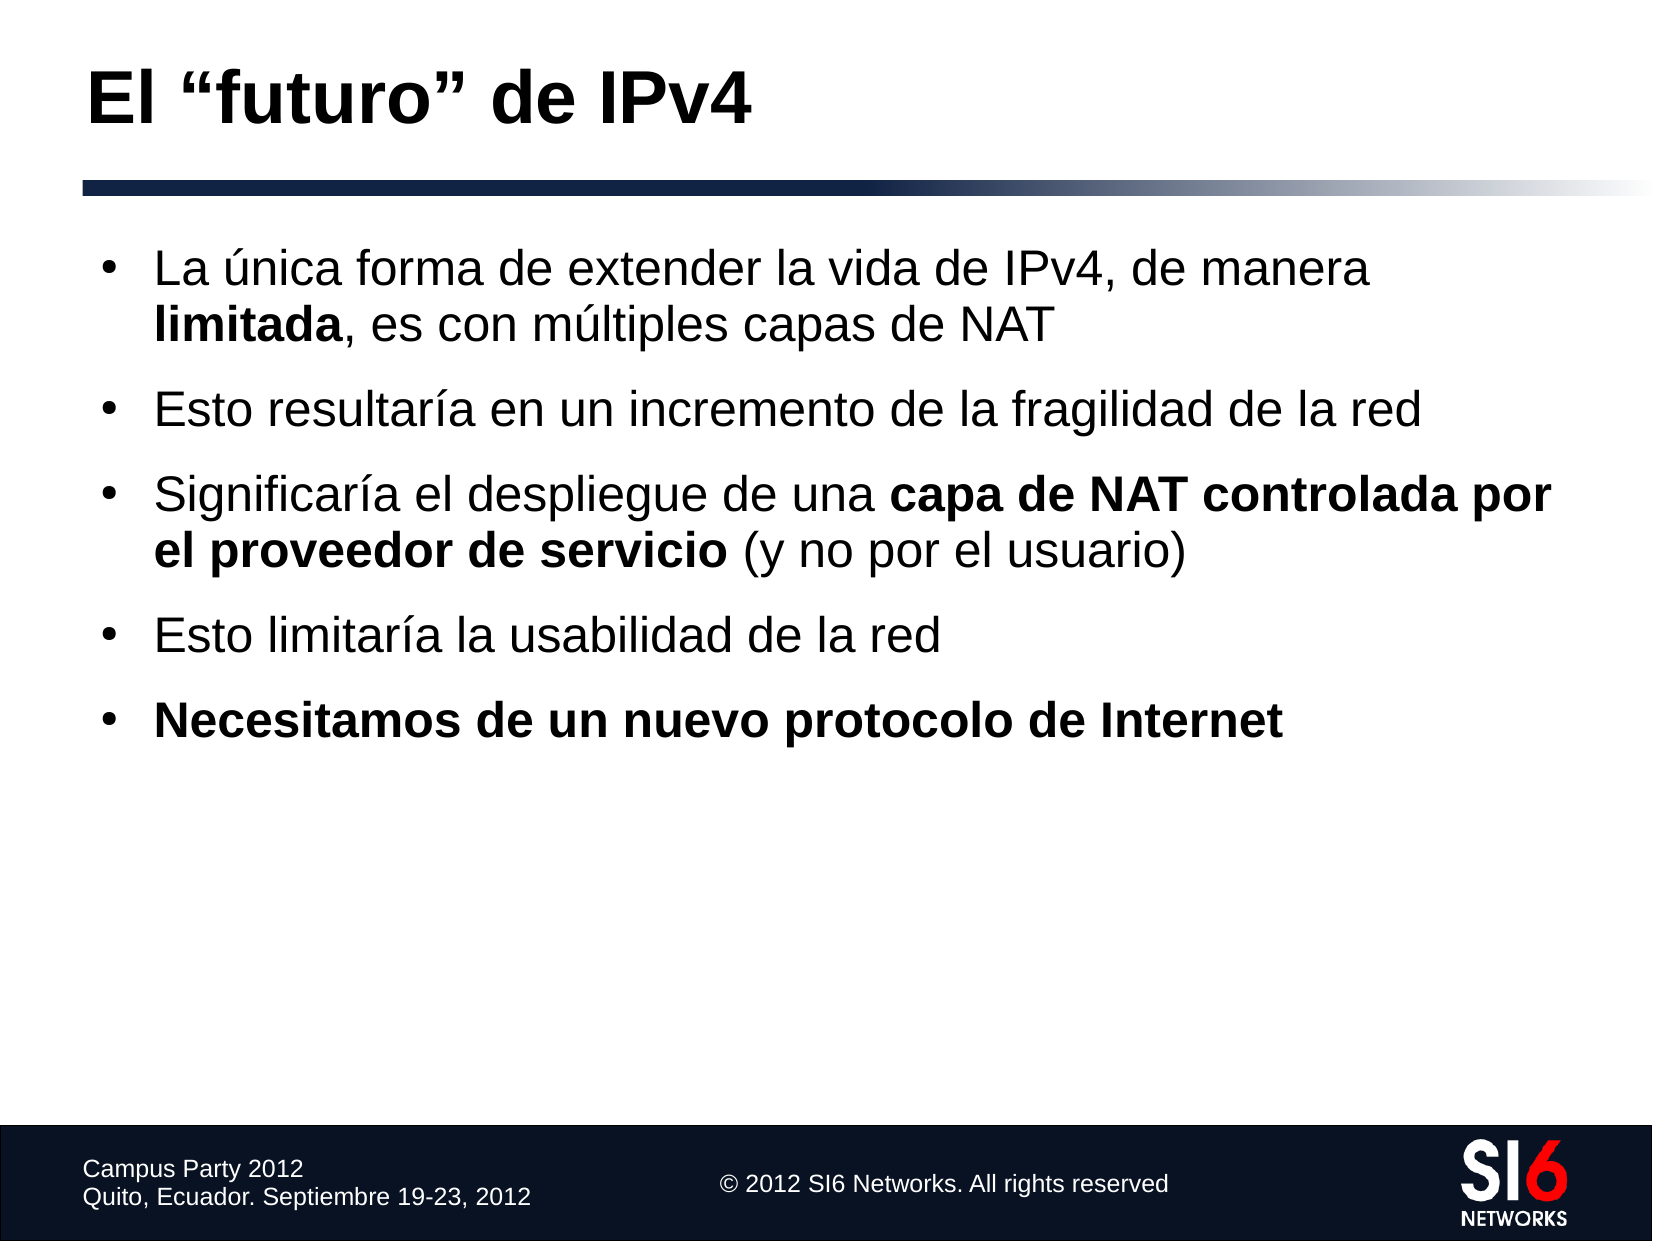

# El “futuro” de IPv4
La única forma de extender la vida de IPv4, de manera limitada, es con múltiples capas de NAT
Esto resultaría en un incremento de la fragilidad de la red
Significaría el despliegue de una capa de NAT controlada por el proveedor de servicio (y no por el usuario)
Esto limitaría la usabilidad de la red
Necesitamos de un nuevo protocolo de Internet
Congreso de Seguridad en Computo 2011